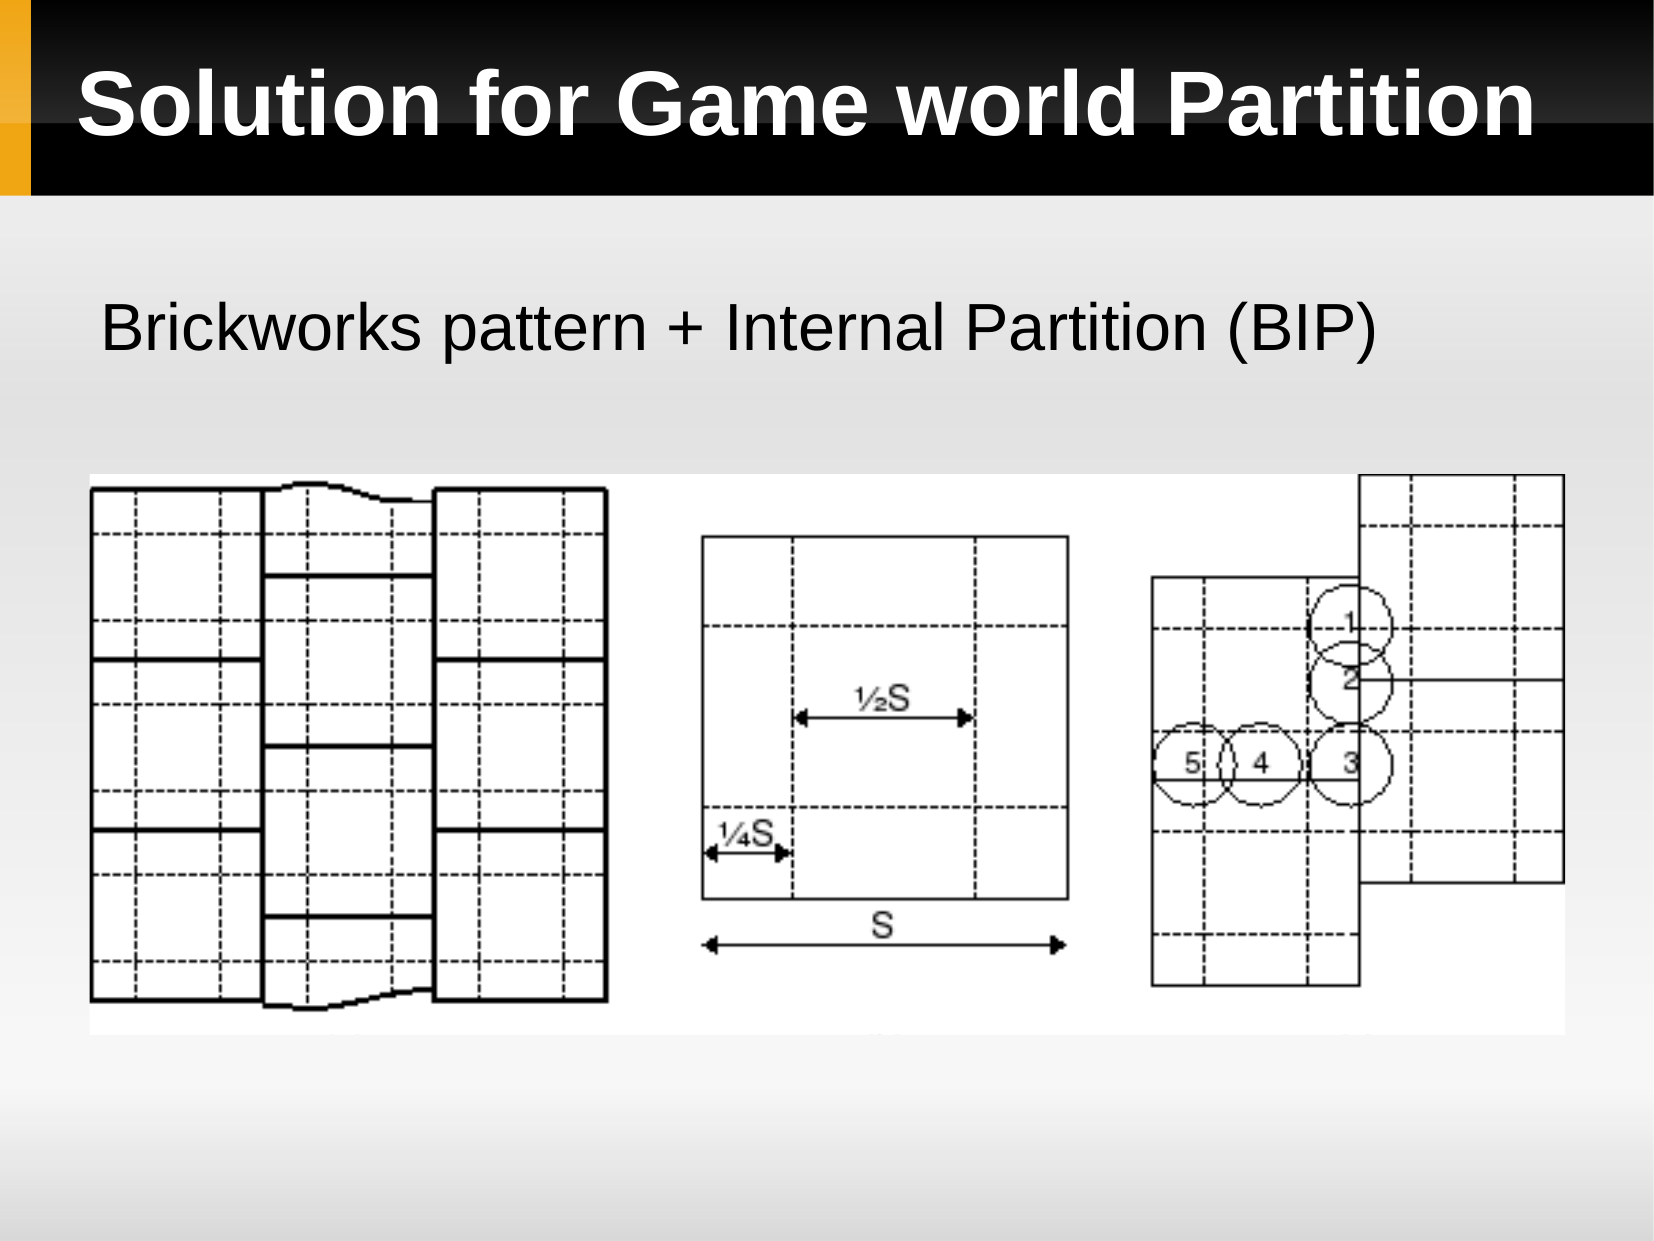

# Solution for Game world Partition
Brickworks pattern + Internal Partition (BIP)